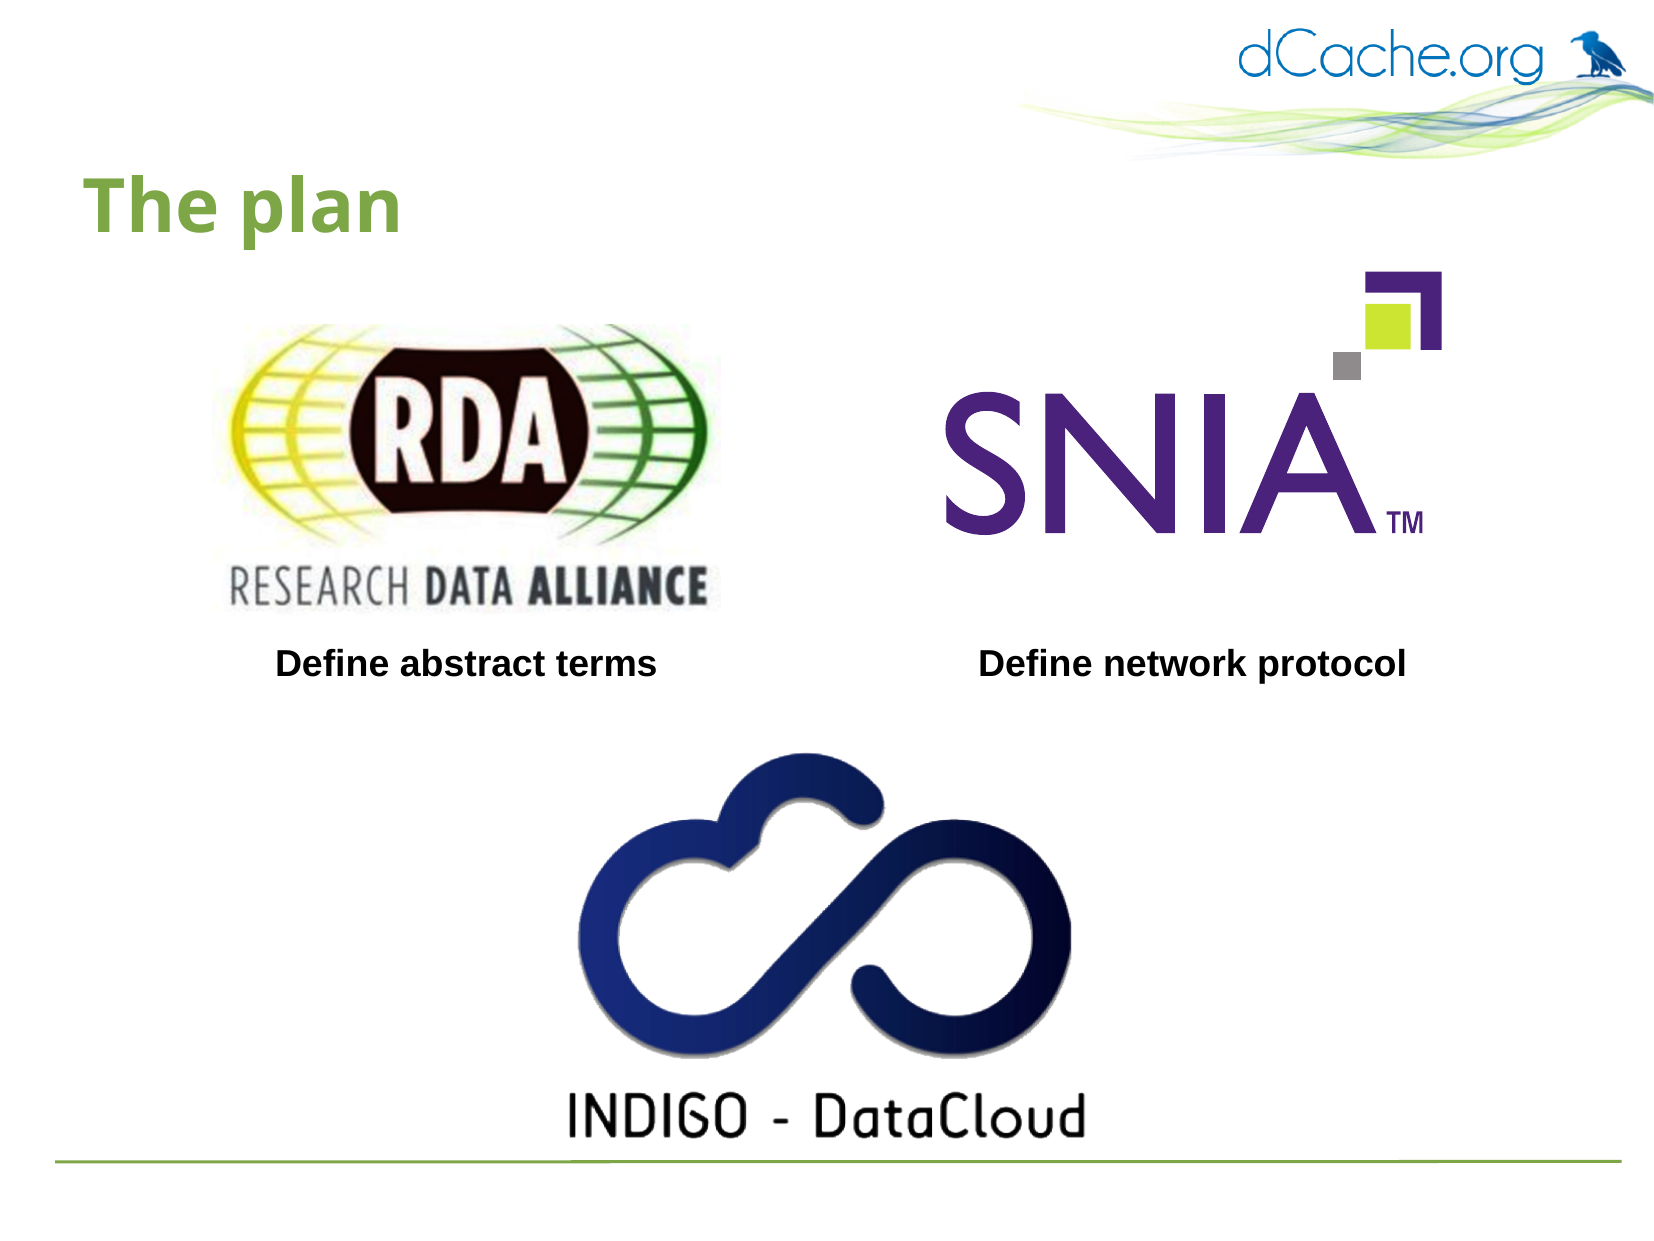

# The plan
Define abstract terms
Define network protocol